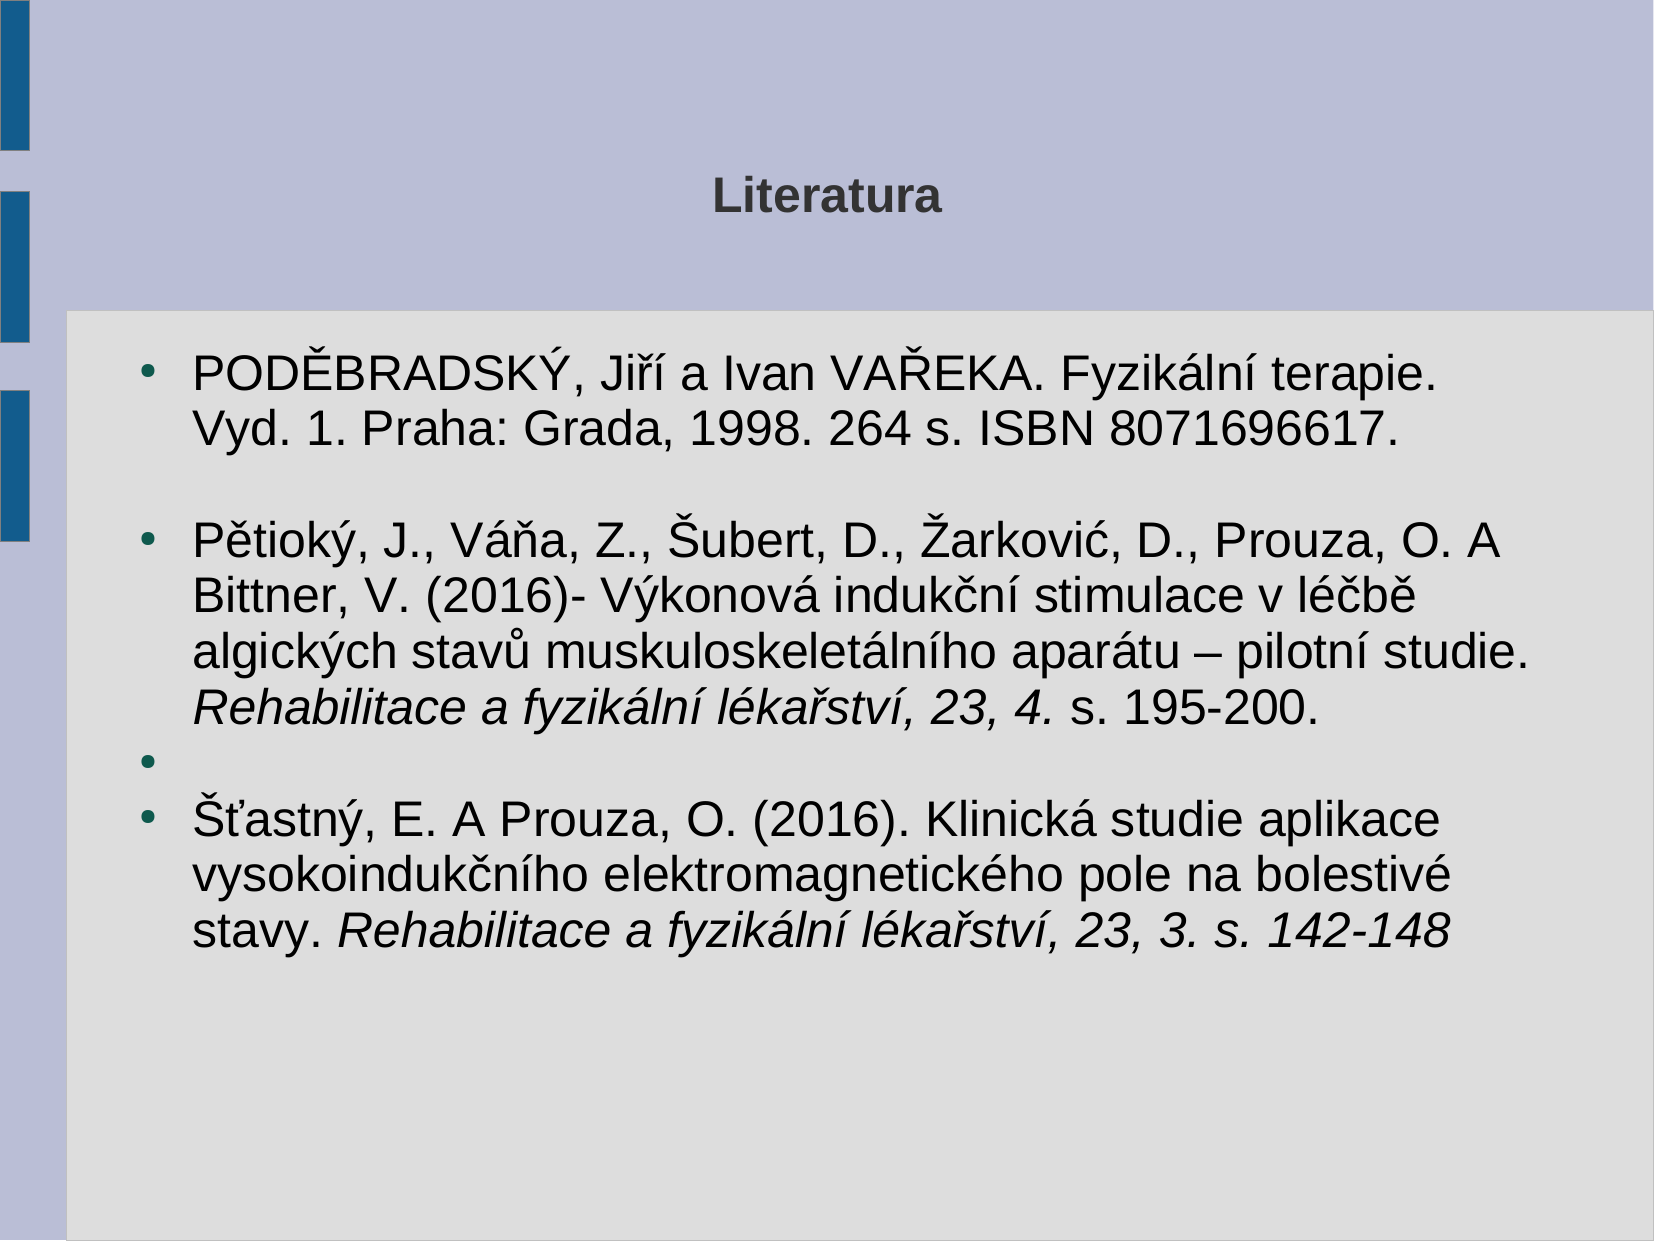

# Literatura
PODĚBRADSKÝ, Jiří a Ivan VAŘEKA. Fyzikální terapie. Vyd. 1. Praha: Grada, 1998. 264 s. ISBN 8071696617.
Pětioký, J., Váňa, Z., Šubert, D., Žarković, D., Prouza, O. A Bittner, V. (2016)- Výkonová indukční stimulace v léčbě algických stavů muskuloskeletálního aparátu – pilotní studie. Rehabilitace a fyzikální lékařství, 23, 4. s. 195-200.
Šťastný, E. A Prouza, O. (2016). Klinická studie aplikace vysokoindukčního elektromagnetického pole na bolestivé stavy. Rehabilitace a fyzikální lékařství, 23, 3. s. 142-148